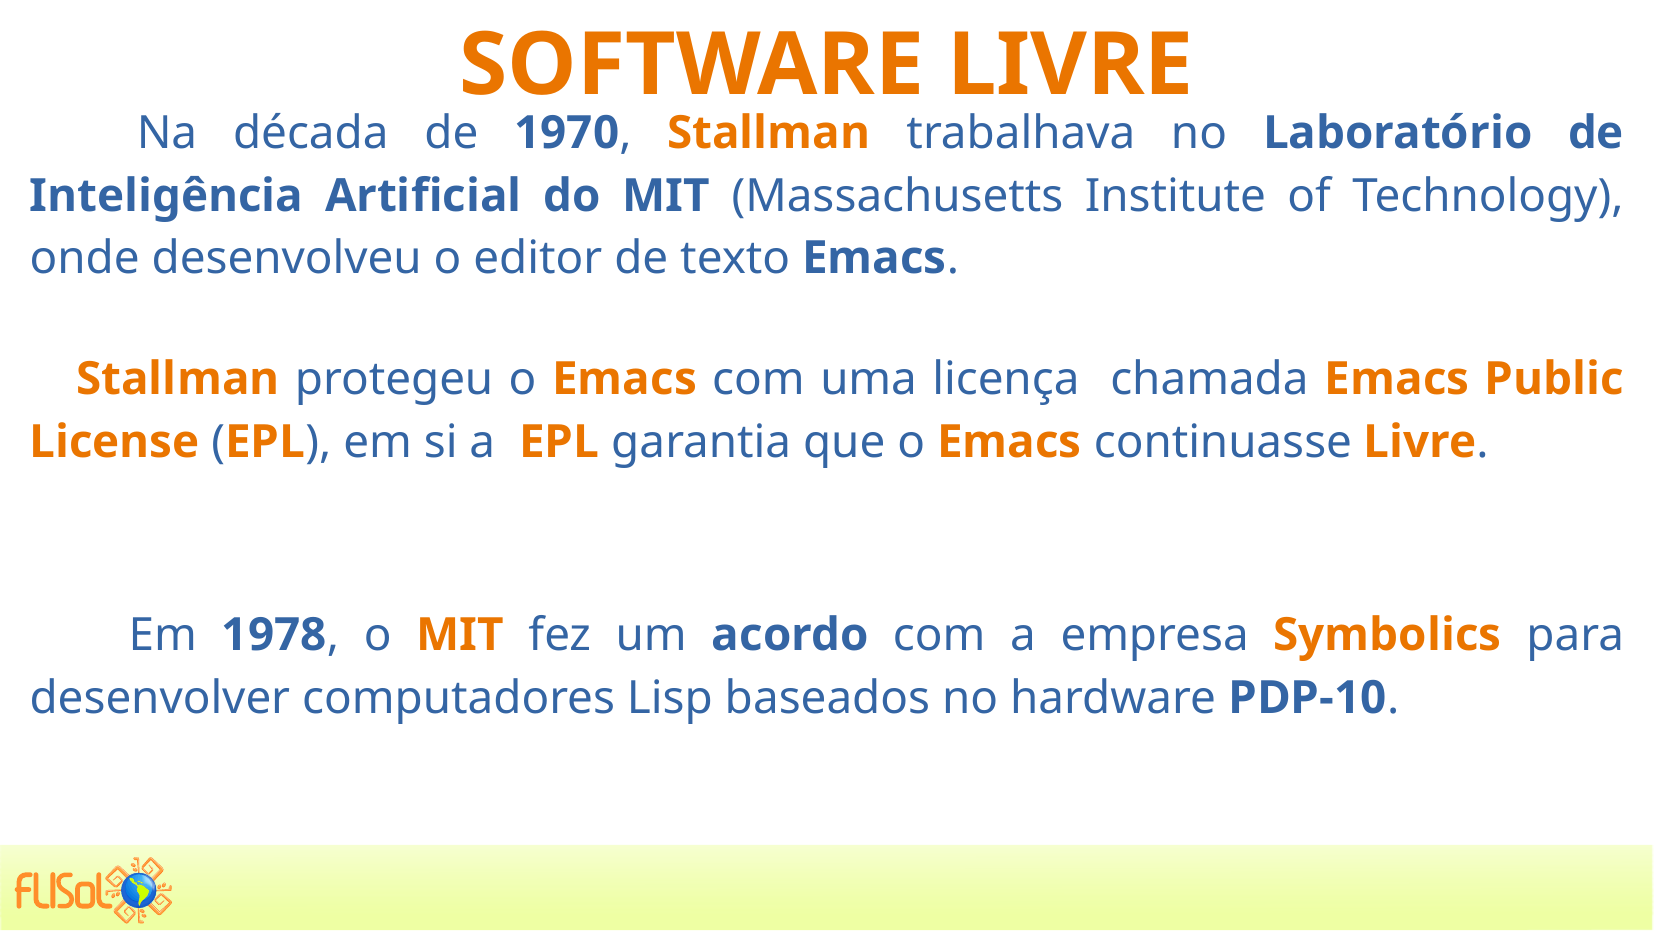

SOFTWARE LIVRE
 Na década de 1970, Stallman trabalhava no Laboratório de Inteligência Artificial do MIT (Massachusetts Institute of Technology), onde desenvolveu o editor de texto Emacs.
 Stallman protegeu o Emacs com uma licença chamada Emacs Public License (EPL), em si a EPL garantia que o Emacs continuasse Livre.
 Em 1978, o MIT fez um acordo com a empresa Symbolics para desenvolver computadores Lisp baseados no hardware PDP-10.